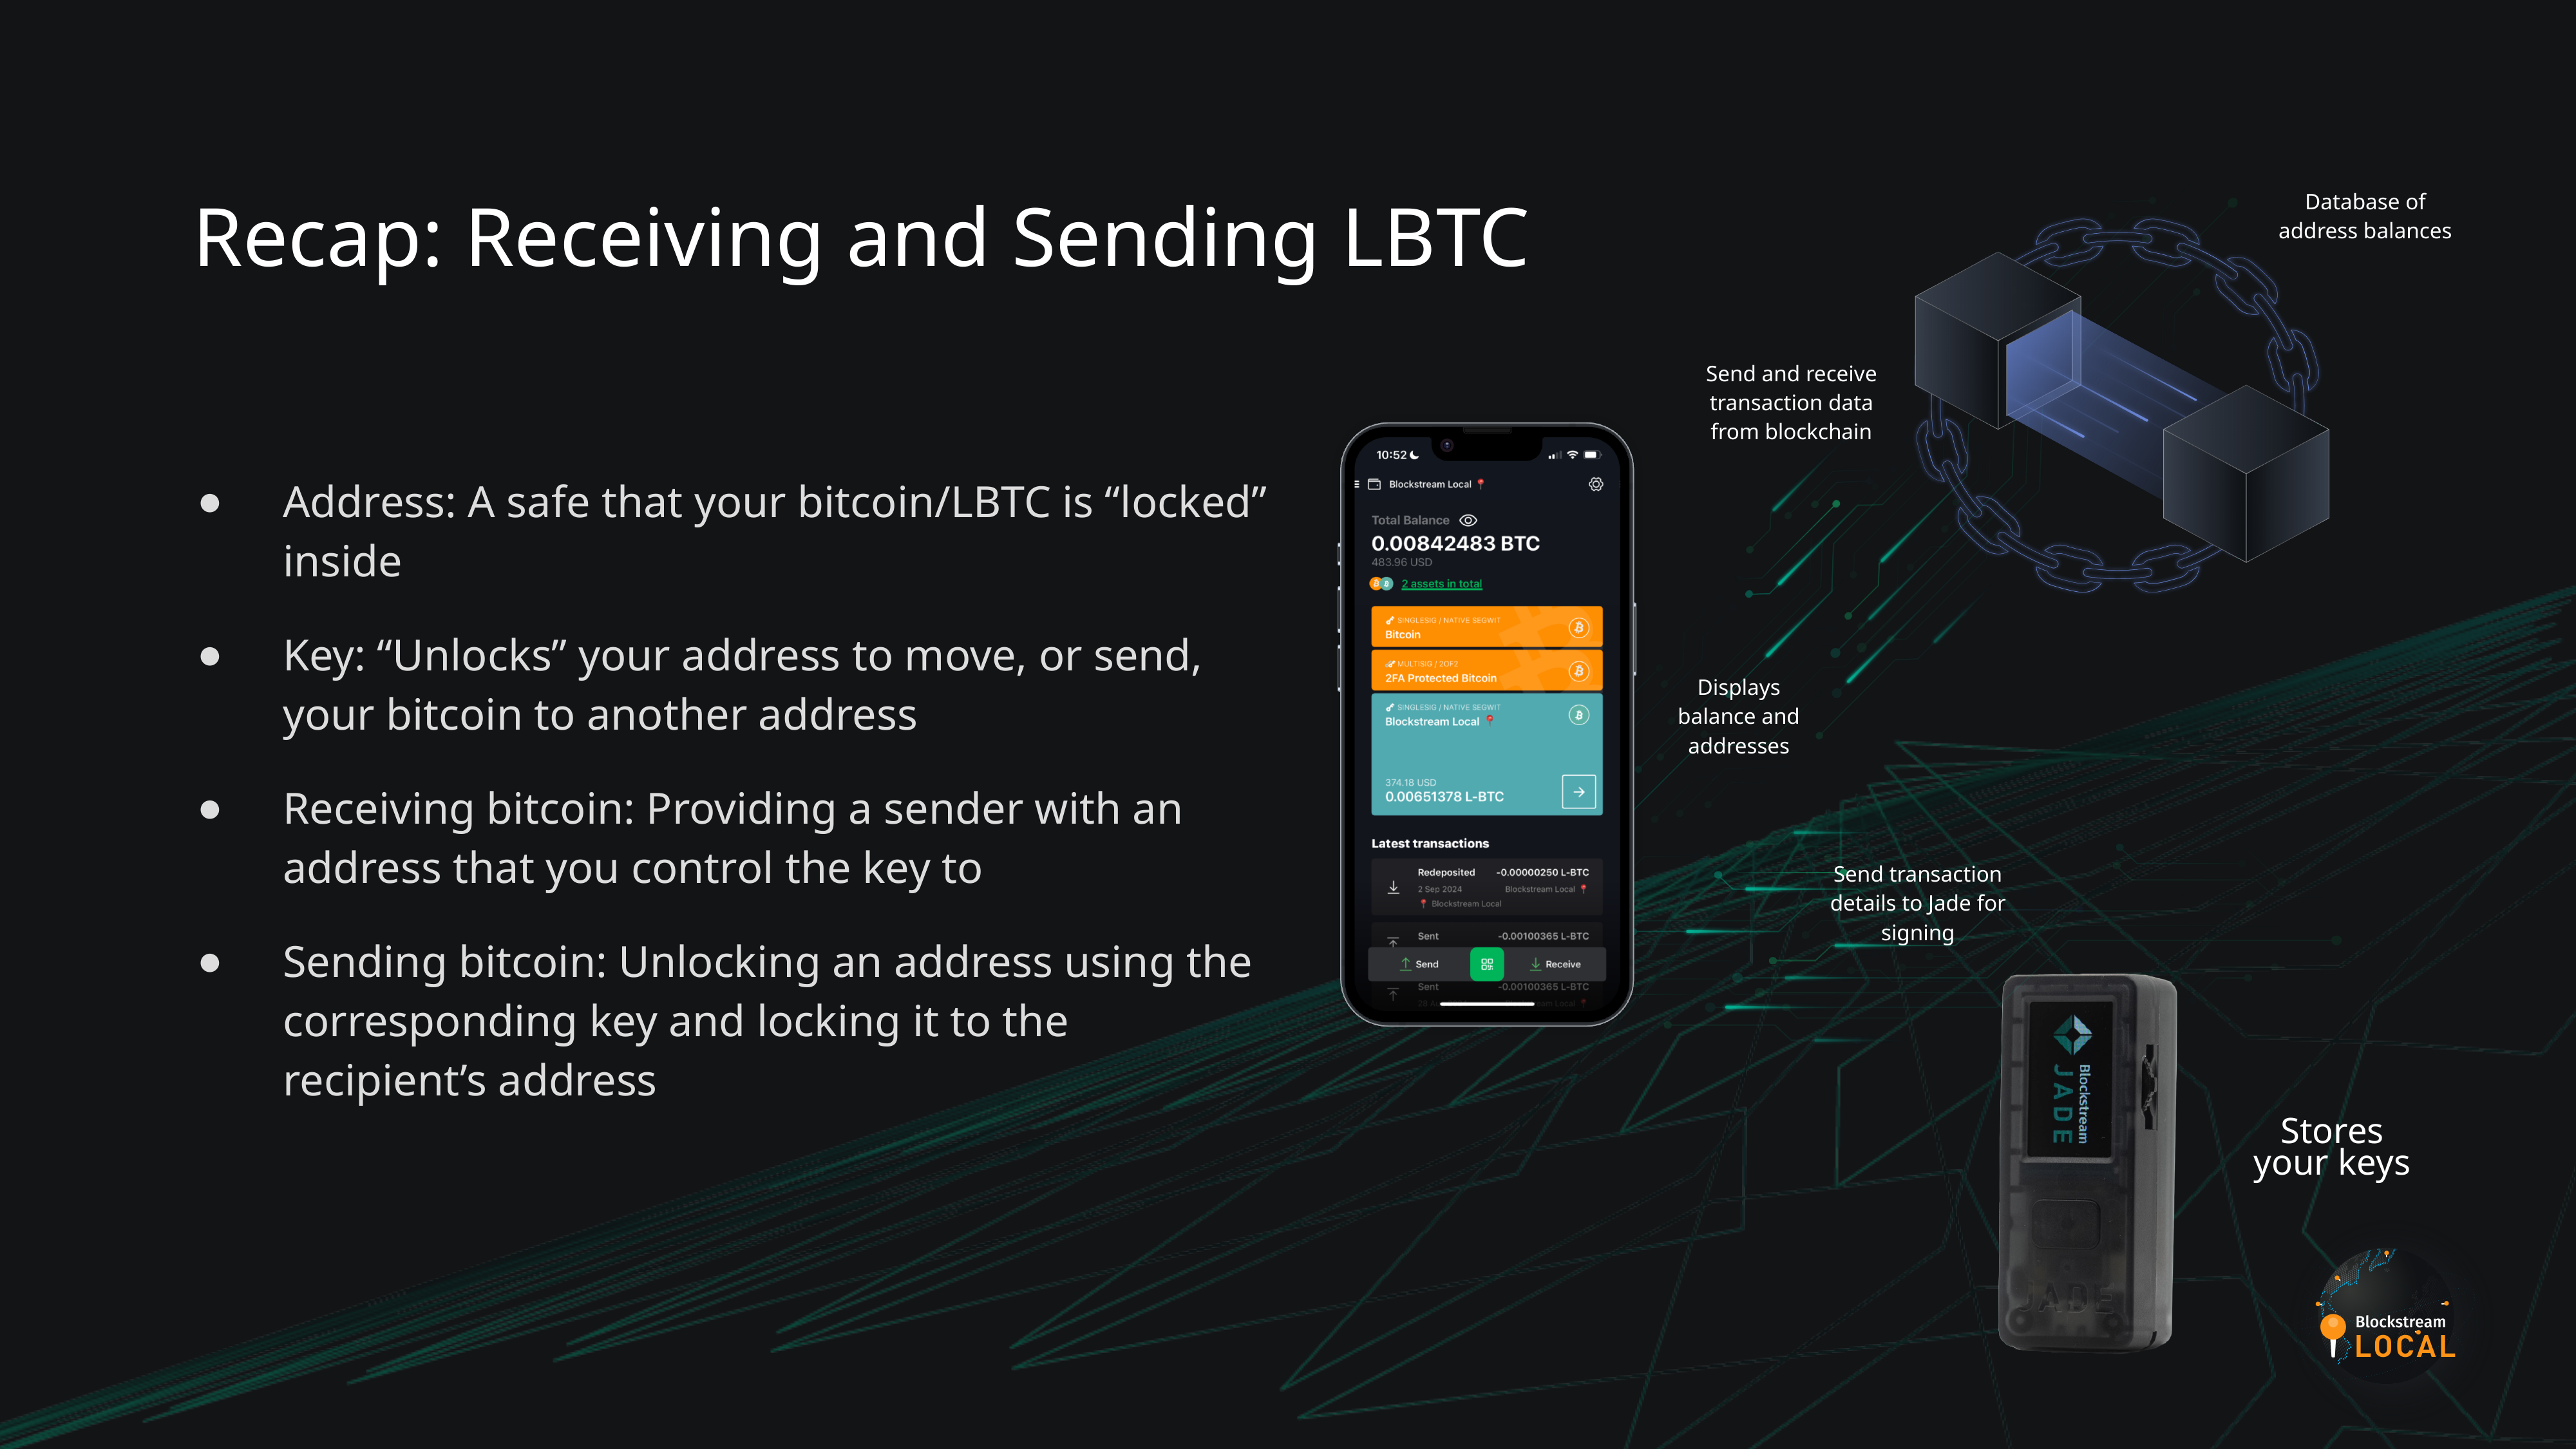

Database of address balances
# Recap: Receiving and Sending LBTC
Send and receive transaction data from blockchain
Address: A safe that your bitcoin/LBTC is “locked” inside
Key: “Unlocks” your address to move, or send, your bitcoin to another address
Receiving bitcoin: Providing a sender with an address that you control the key to
Sending bitcoin: Unlocking an address using the corresponding key and locking it to the recipient’s address
Displays balance and addresses
Send transaction details to Jade for signing
Stores your keys